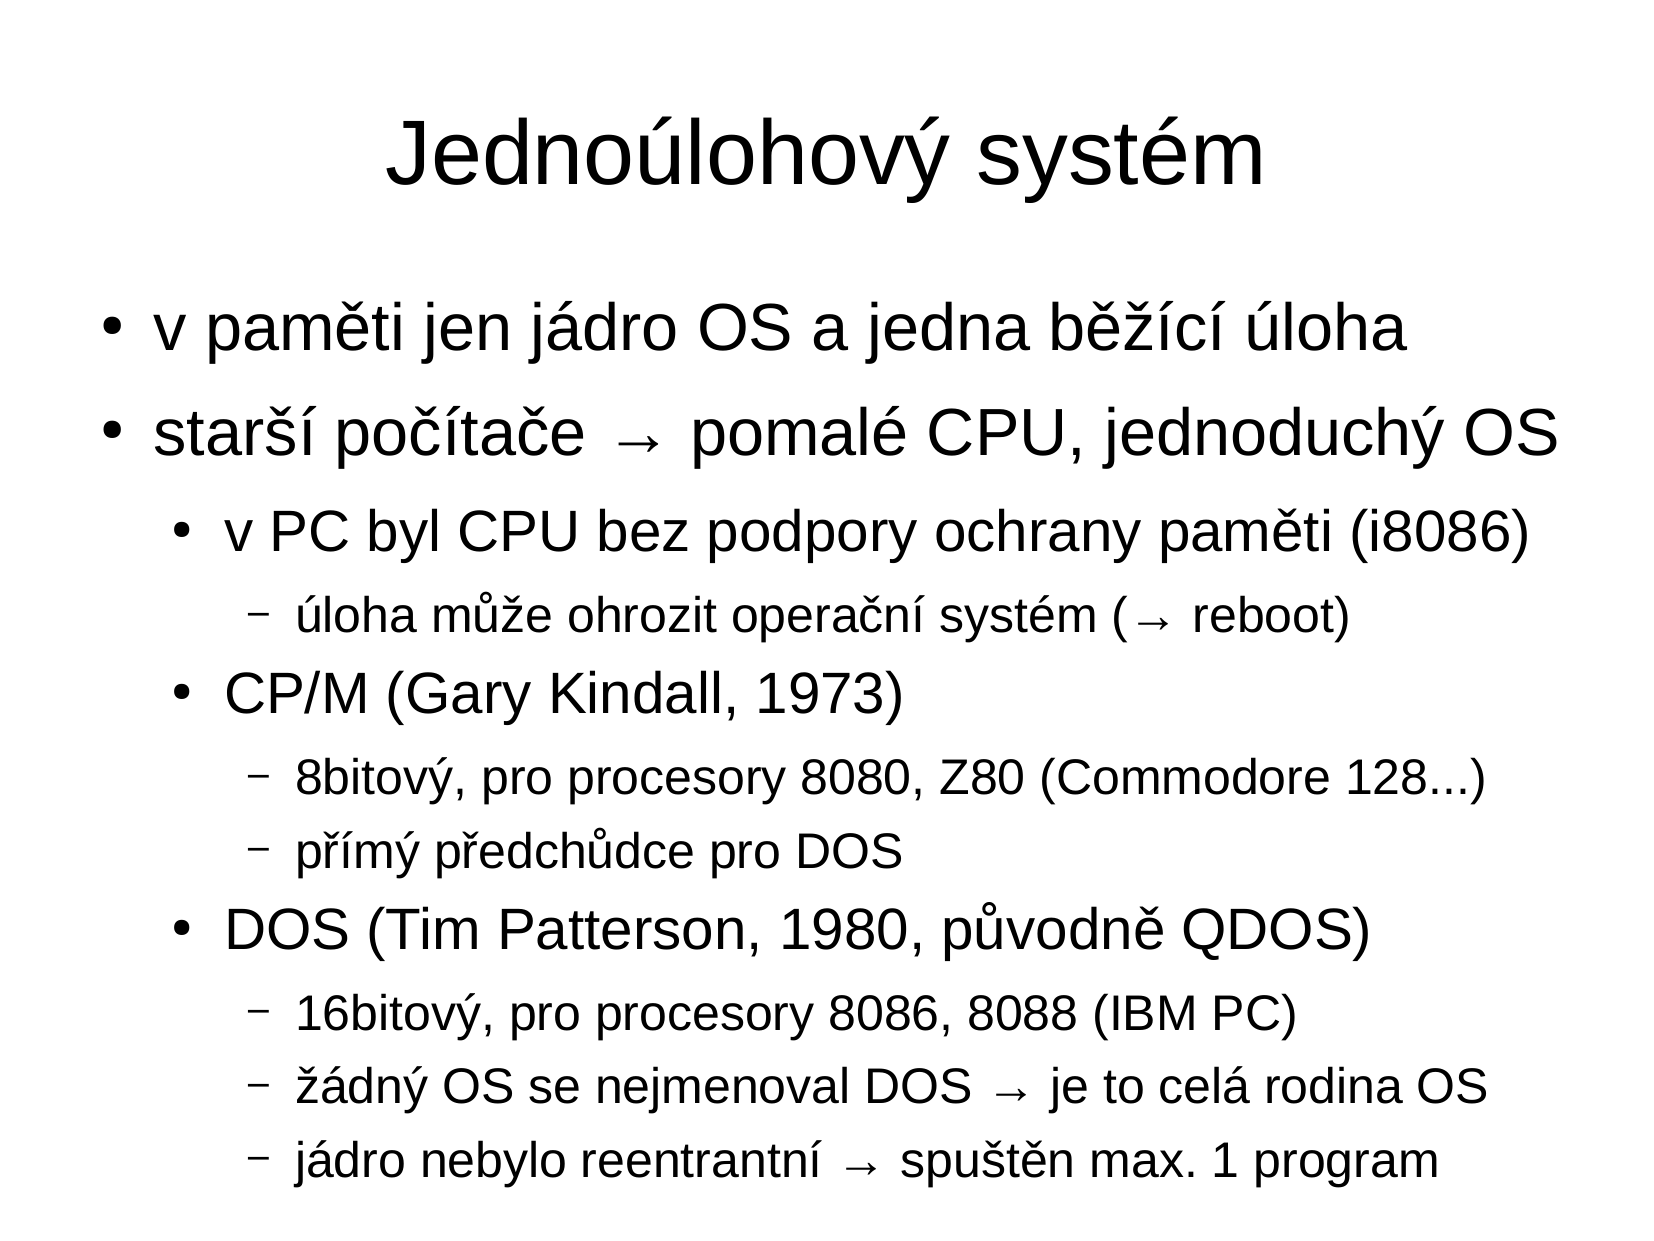

# Jednoúlohový systém
v paměti jen jádro OS a jedna běžící úloha
starší počítače → pomalé CPU, jednoduchý OS
v PC byl CPU bez podpory ochrany paměti (i8086)
úloha může ohrozit operační systém (→ reboot)
CP/M (Gary Kindall, 1973)
8bitový, pro procesory 8080, Z80 (Commodore 128...)
přímý předchůdce pro DOS
DOS (Tim Patterson, 1980, původně QDOS)
16bitový, pro procesory 8086, 8088 (IBM PC)
žádný OS se nejmenoval DOS → je to celá rodina OS
jádro nebylo reentrantní → spuštěn max. 1 program